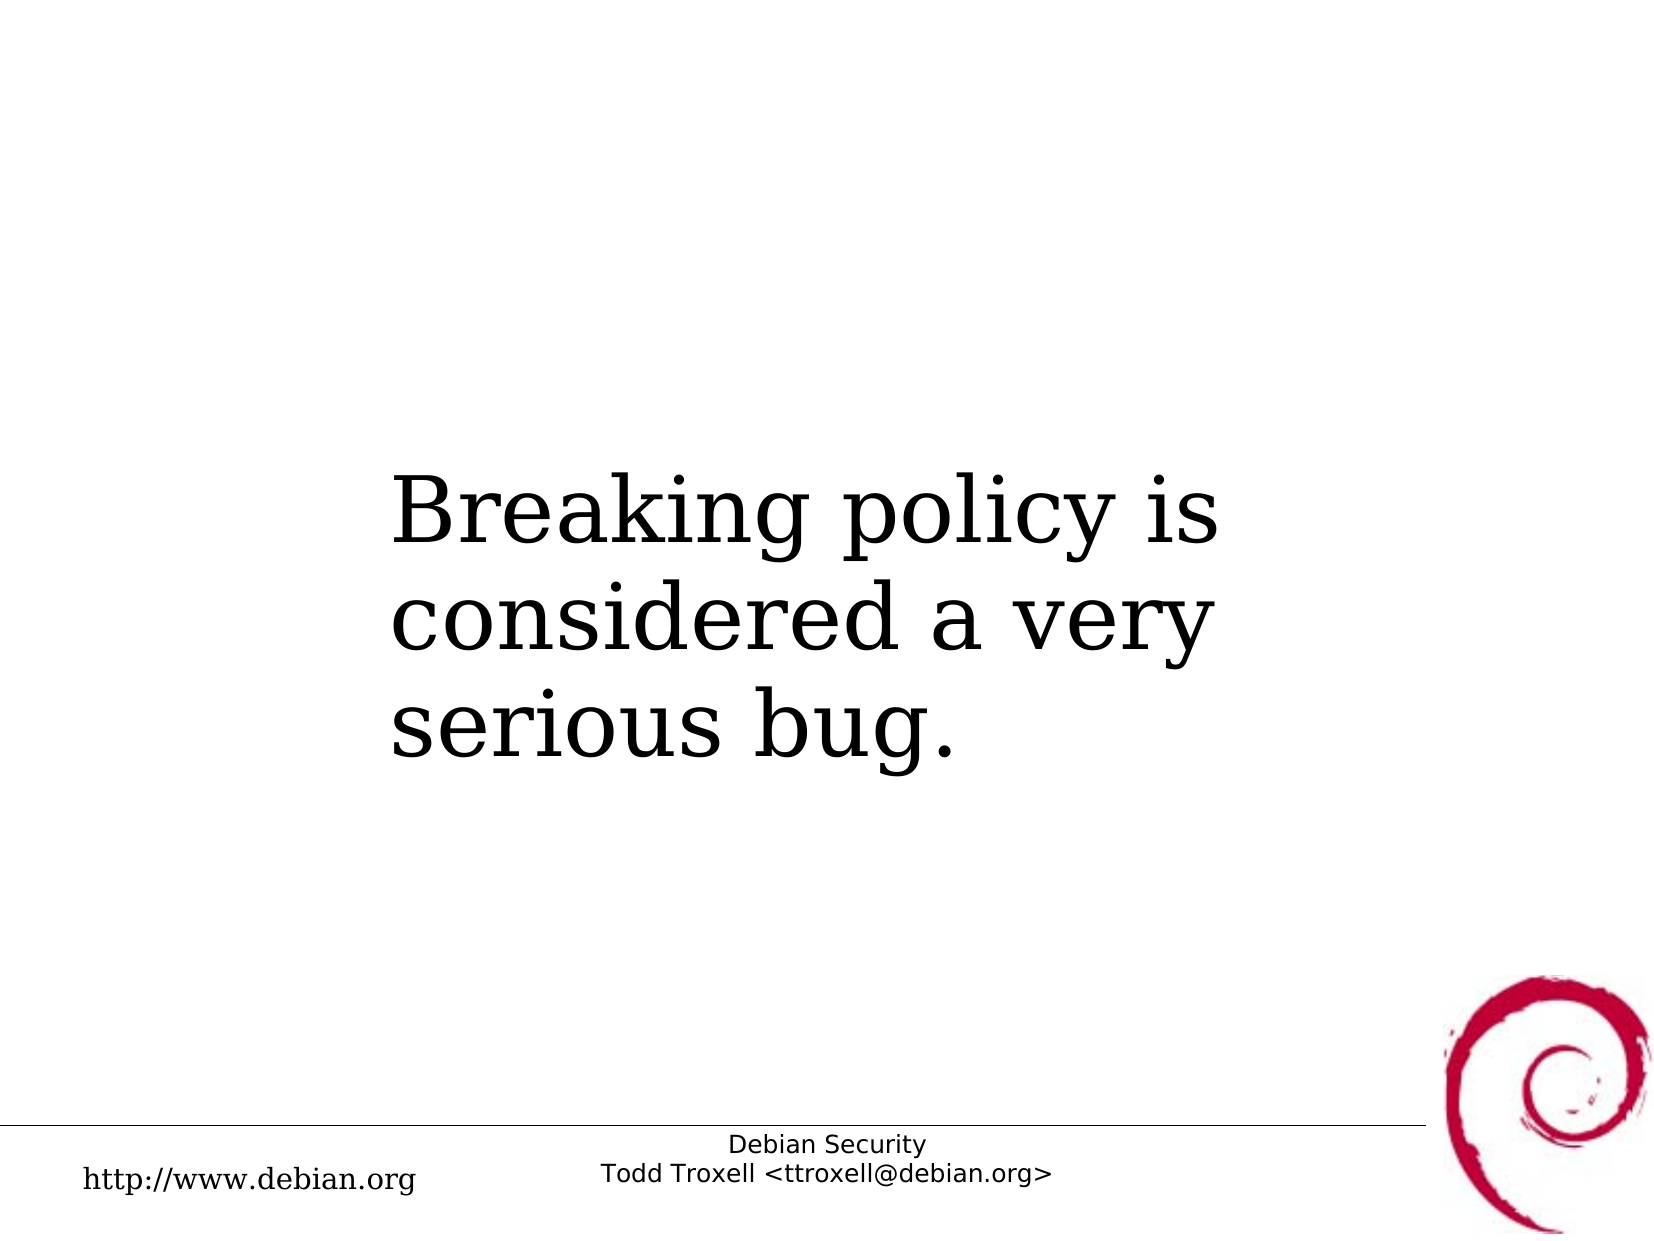

Breaking policy is considered a very serious bug.